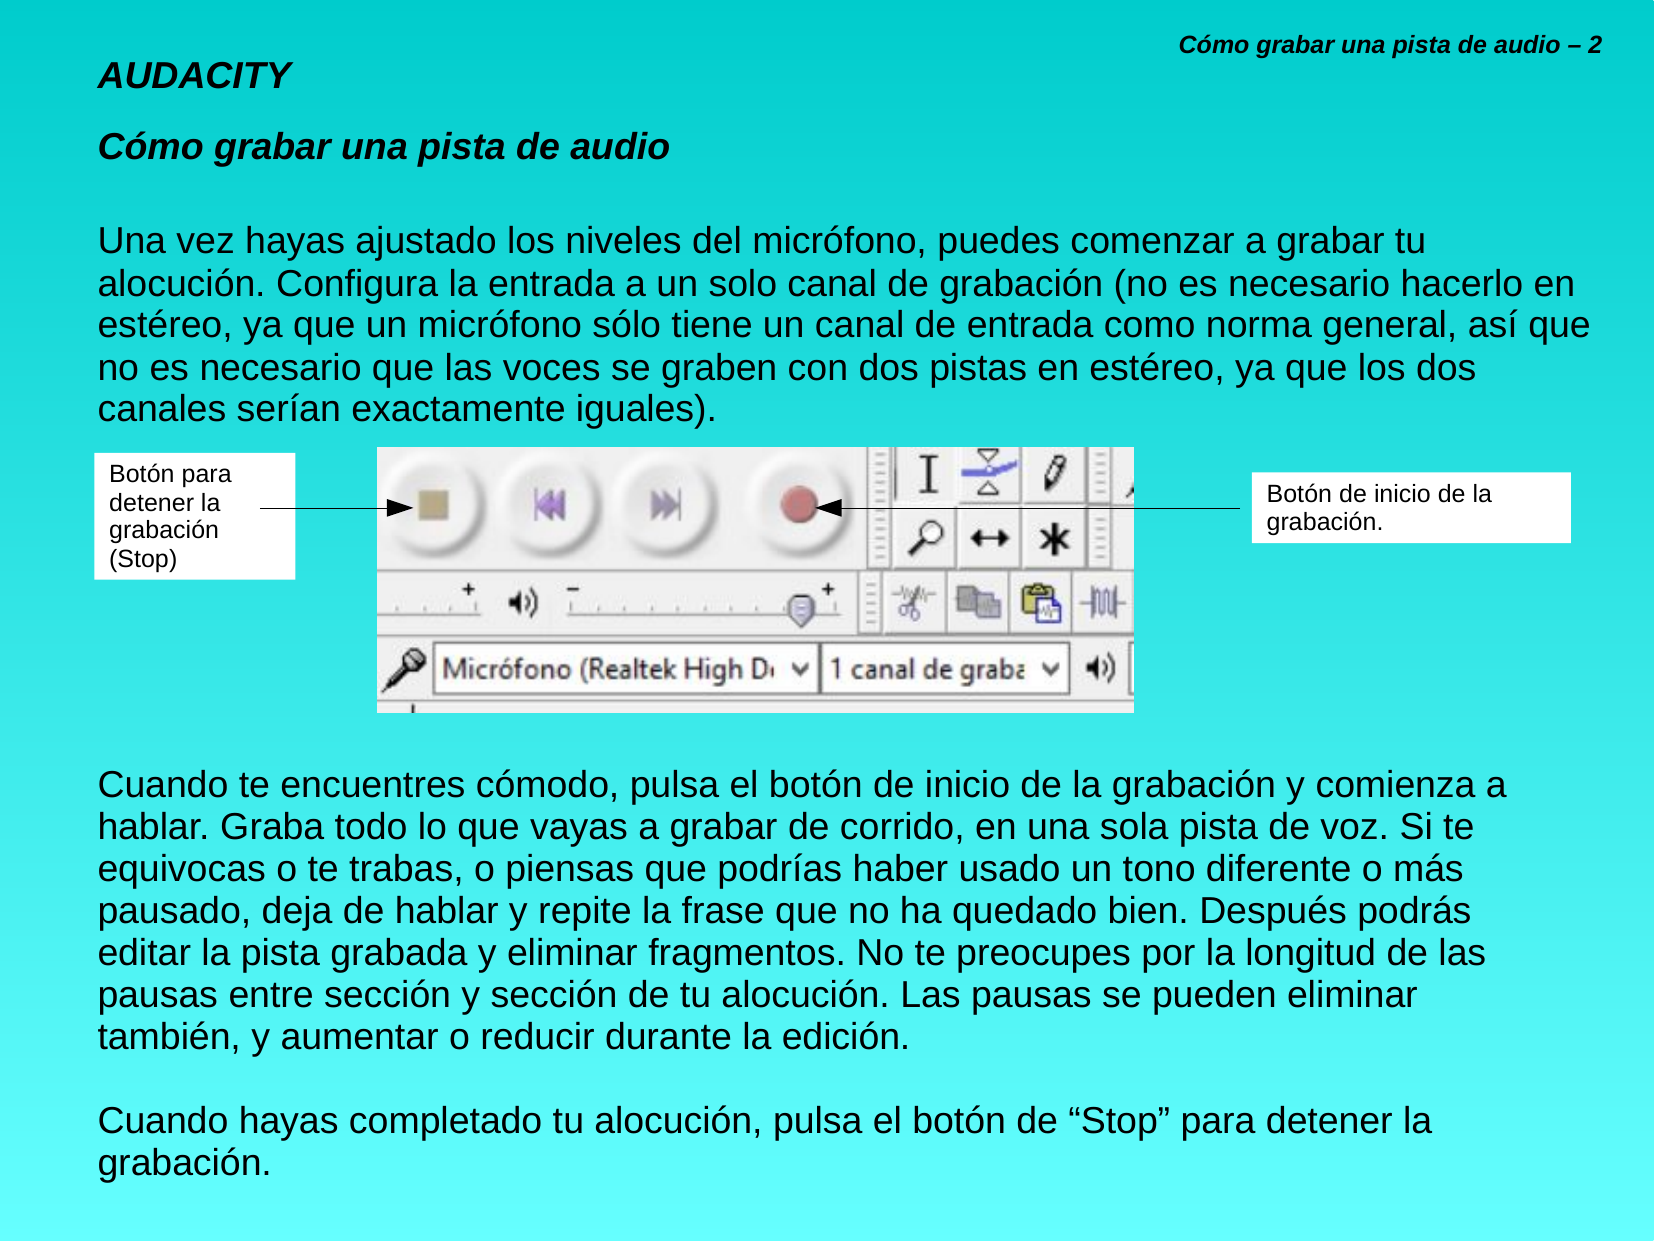

Cómo grabar una pista de audio – 2
AUDACITY
Cómo grabar una pista de audio
Una vez hayas ajustado los niveles del micrófono, puedes comenzar a grabar tu alocución. Configura la entrada a un solo canal de grabación (no es necesario hacerlo en estéreo, ya que un micrófono sólo tiene un canal de entrada como norma general, así que no es necesario que las voces se graben con dos pistas en estéreo, ya que los dos canales serían exactamente iguales).
Botón para detener la grabación (Stop)
Botón de inicio de la grabación.
Cuando te encuentres cómodo, pulsa el botón de inicio de la grabación y comienza a hablar. Graba todo lo que vayas a grabar de corrido, en una sola pista de voz. Si te equivocas o te trabas, o piensas que podrías haber usado un tono diferente o más pausado, deja de hablar y repite la frase que no ha quedado bien. Después podrás editar la pista grabada y eliminar fragmentos. No te preocupes por la longitud de las pausas entre sección y sección de tu alocución. Las pausas se pueden eliminar también, y aumentar o reducir durante la edición.
Cuando hayas completado tu alocución, pulsa el botón de “Stop” para detener la grabación.